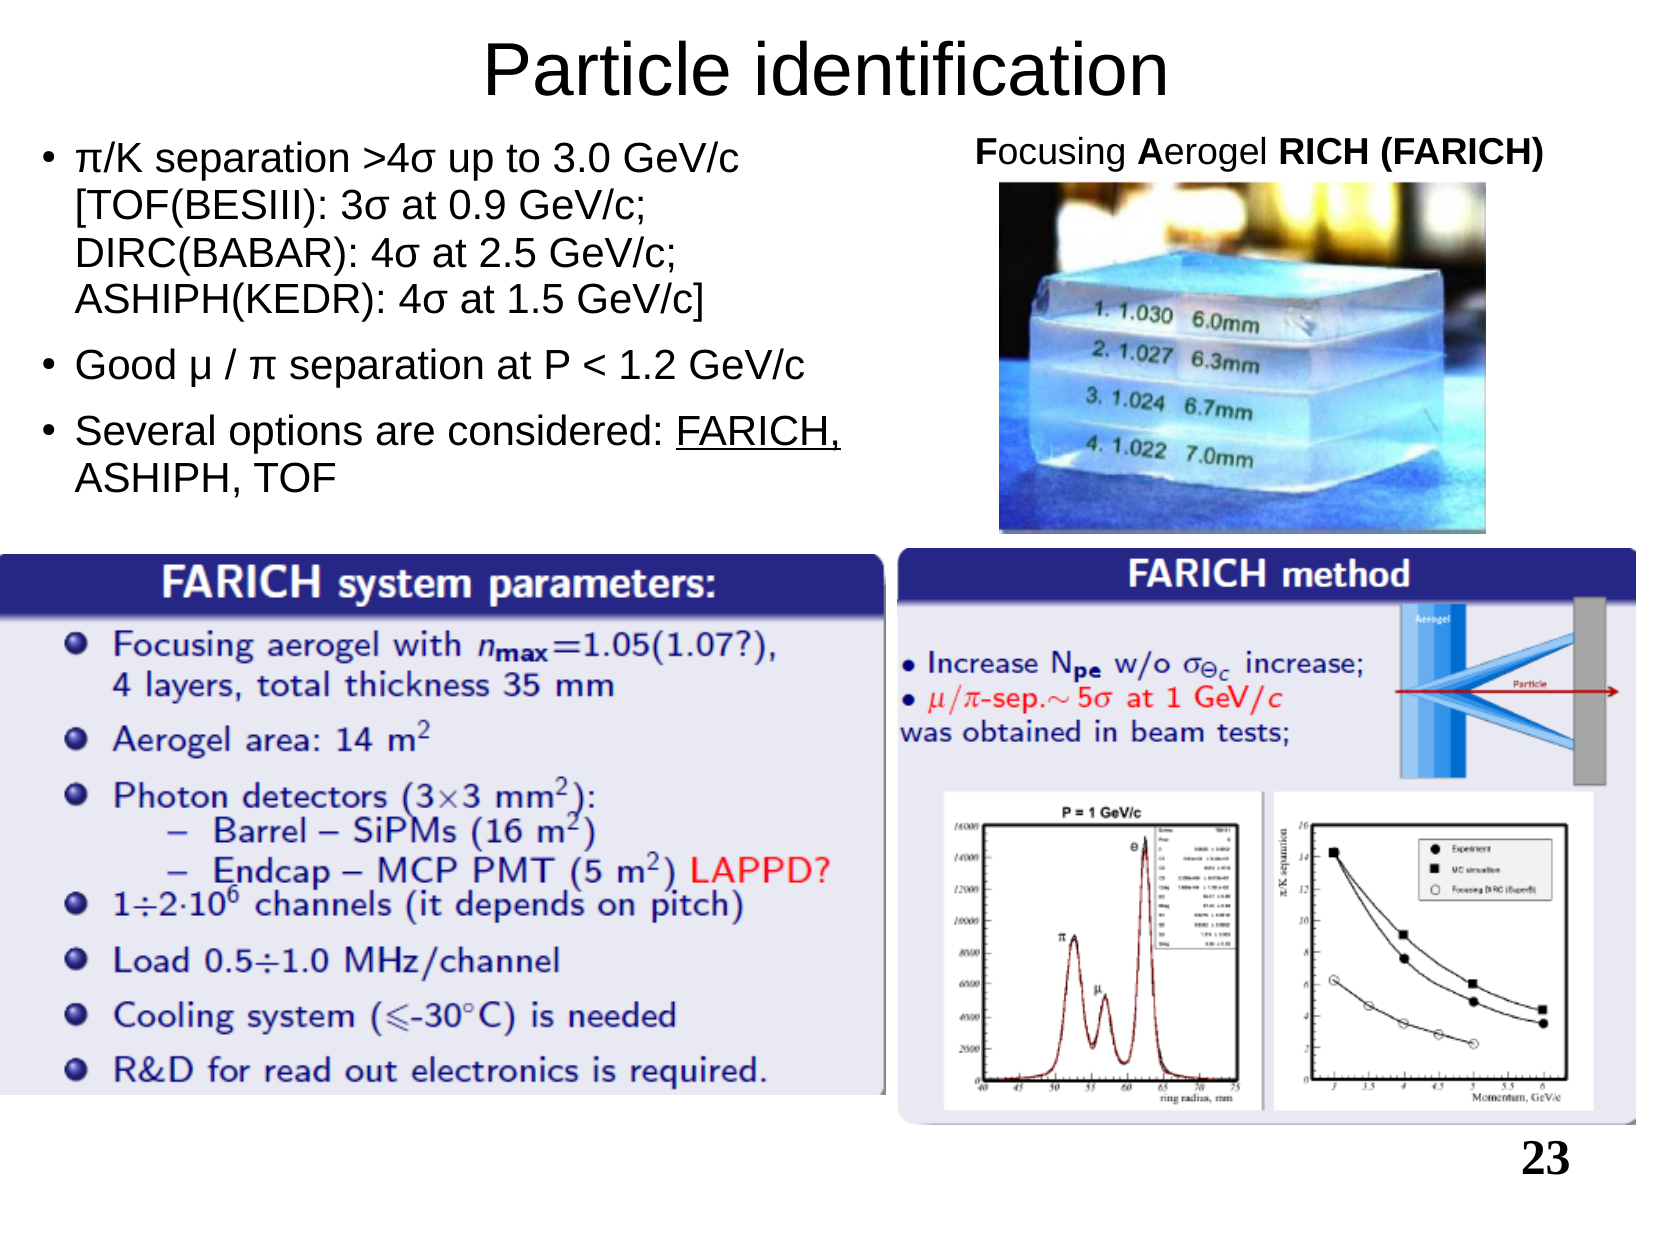

# Particle identification
Focusing Aerogel RICH (FARICH)
π/K separation >4σ up to 3.0 GeV/c [TOF(BESIII): 3σ at 0.9 GeV/c; DIRC(BABAR): 4σ at 2.5 GeV/c; ASHIPH(KEDR): 4σ at 1.5 GeV/c]
Good μ / π separation at P < 1.2 GeV/c
Several options are considered: FARICH, ASHIPH, TOF
23